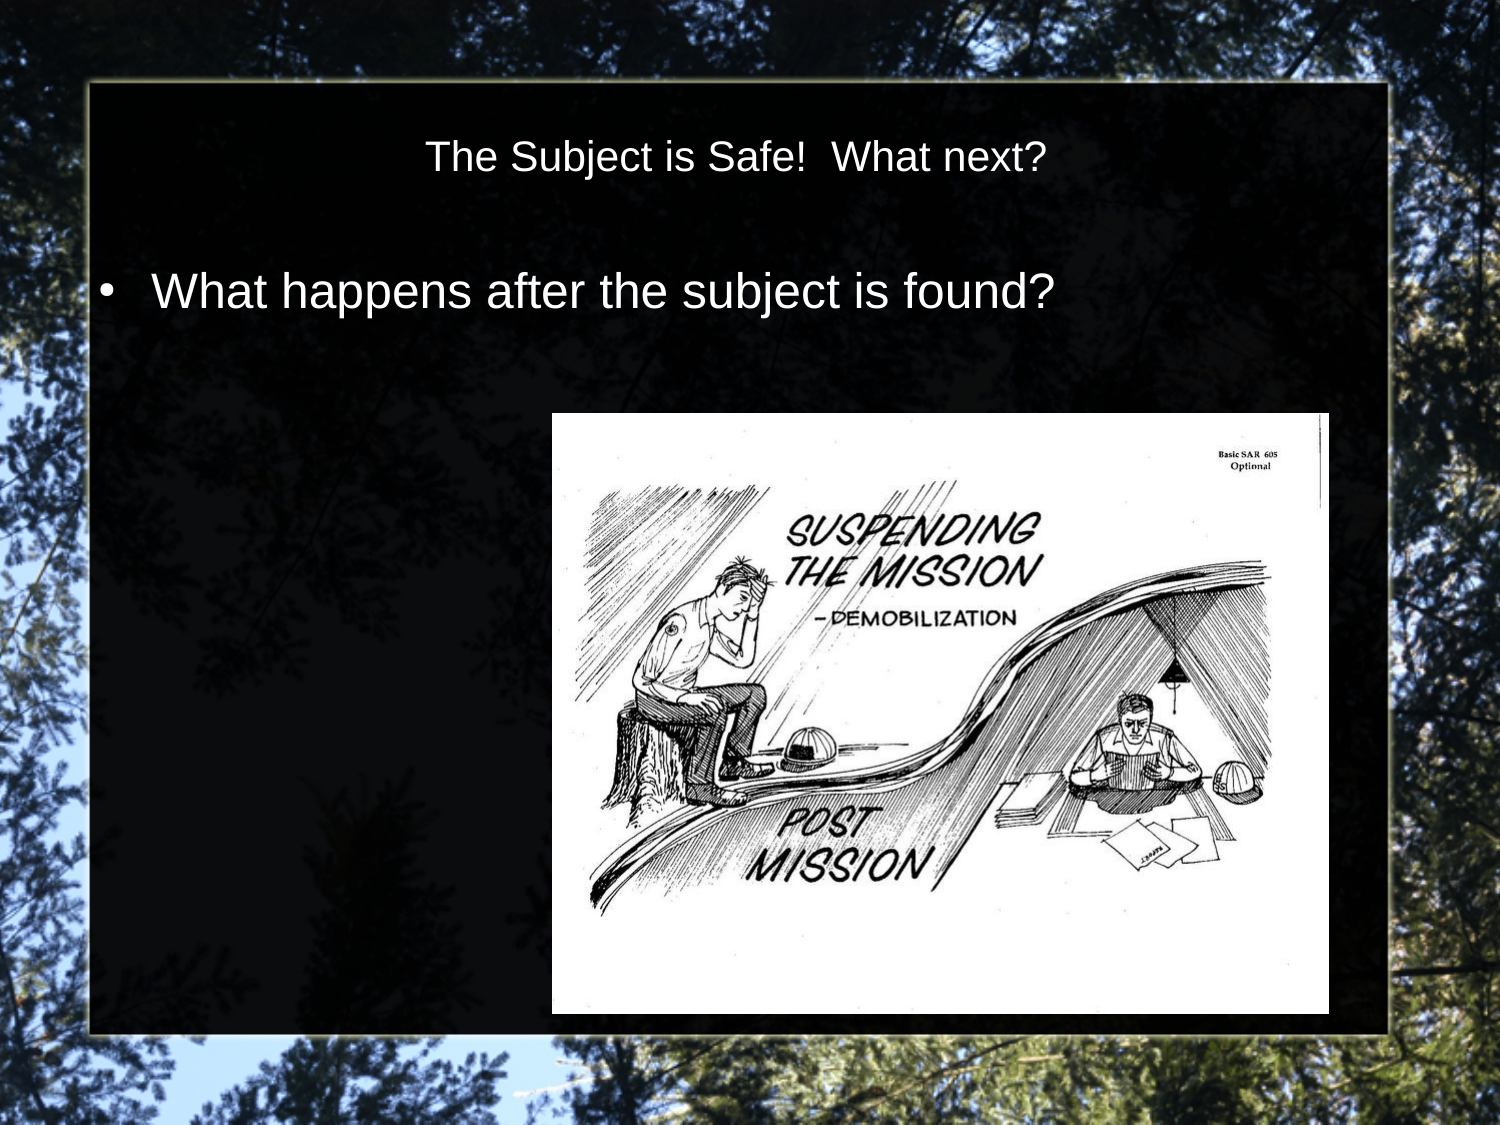

# The Subject is Safe! What next?
What happens after the subject is found?